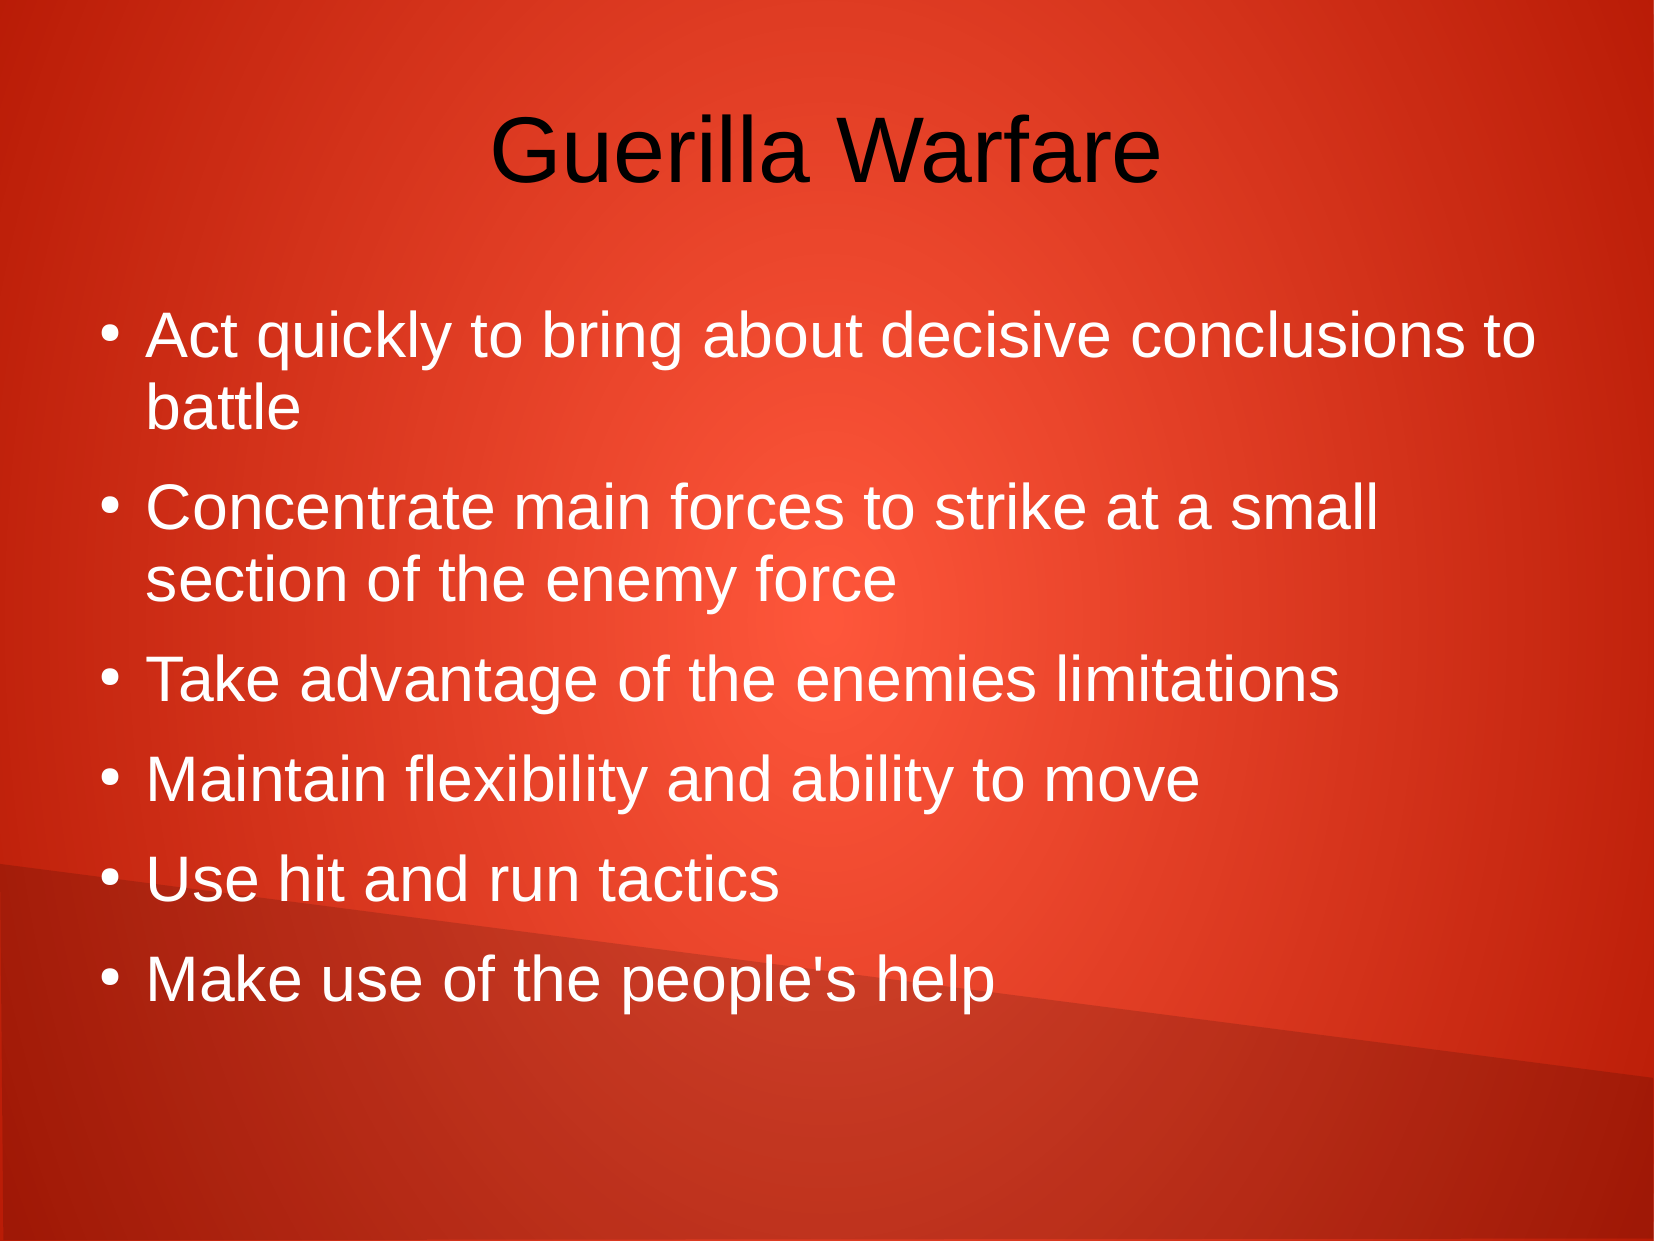

# Guerilla Warfare
Act quickly to bring about decisive conclusions to battle
Concentrate main forces to strike at a small section of the enemy force
Take advantage of the enemies limitations
Maintain flexibility and ability to move
Use hit and run tactics
Make use of the people's help